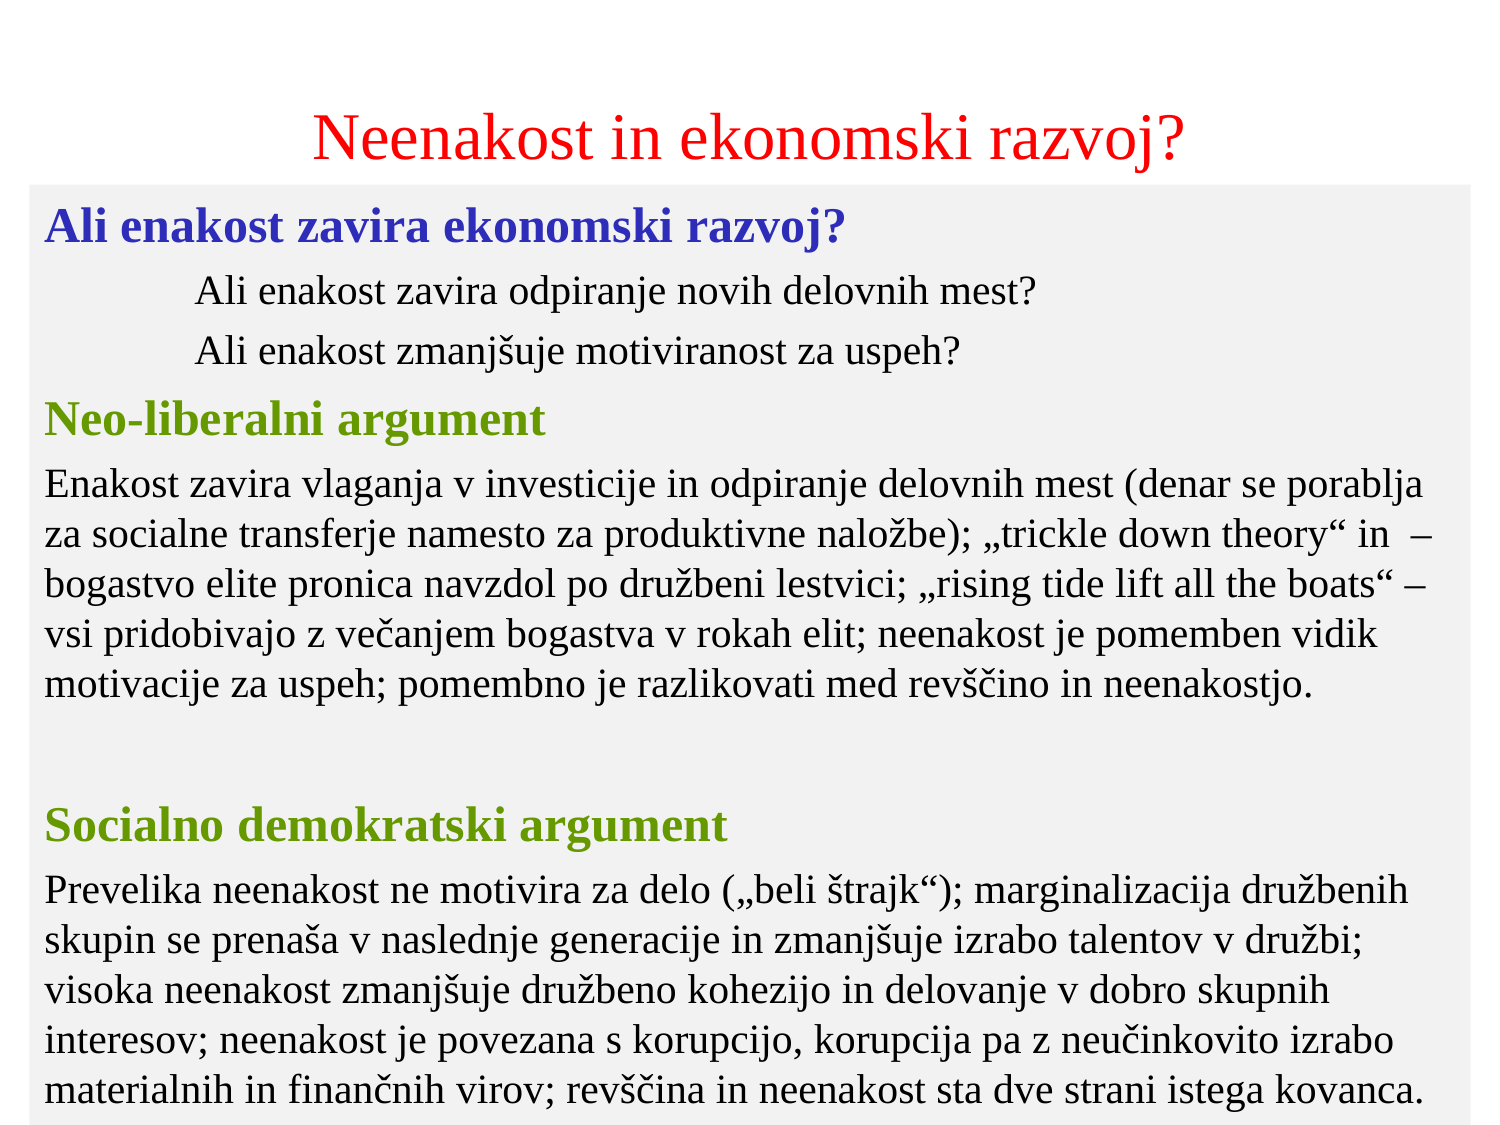

# Neenakost in ekonomski razvoj?
Ali enakost zavira ekonomski razvoj?
	Ali enakost zavira odpiranje novih delovnih mest?
	Ali enakost zmanjšuje motiviranost za uspeh?
Neo-liberalni argument
Enakost zavira vlaganja v investicije in odpiranje delovnih mest (denar se porablja za socialne transferje namesto za produktivne naložbe); „trickle down theory“ in – bogastvo elite pronica navzdol po družbeni lestvici; „rising tide lift all the boats“ – vsi pridobivajo z večanjem bogastva v rokah elit; neenakost je pomemben vidik motivacije za uspeh; pomembno je razlikovati med revščino in neenakostjo.
Socialno demokratski argument
Prevelika neenakost ne motivira za delo („beli štrajk“); marginalizacija družbenih skupin se prenaša v naslednje generacije in zmanjšuje izrabo talentov v družbi; visoka neenakost zmanjšuje družbeno kohezijo in delovanje v dobro skupnih interesov; neenakost je povezana s korupcijo, korupcija pa z neučinkovito izrabo materialnih in finančnih virov; revščina in neenakost sta dve strani istega kovanca.